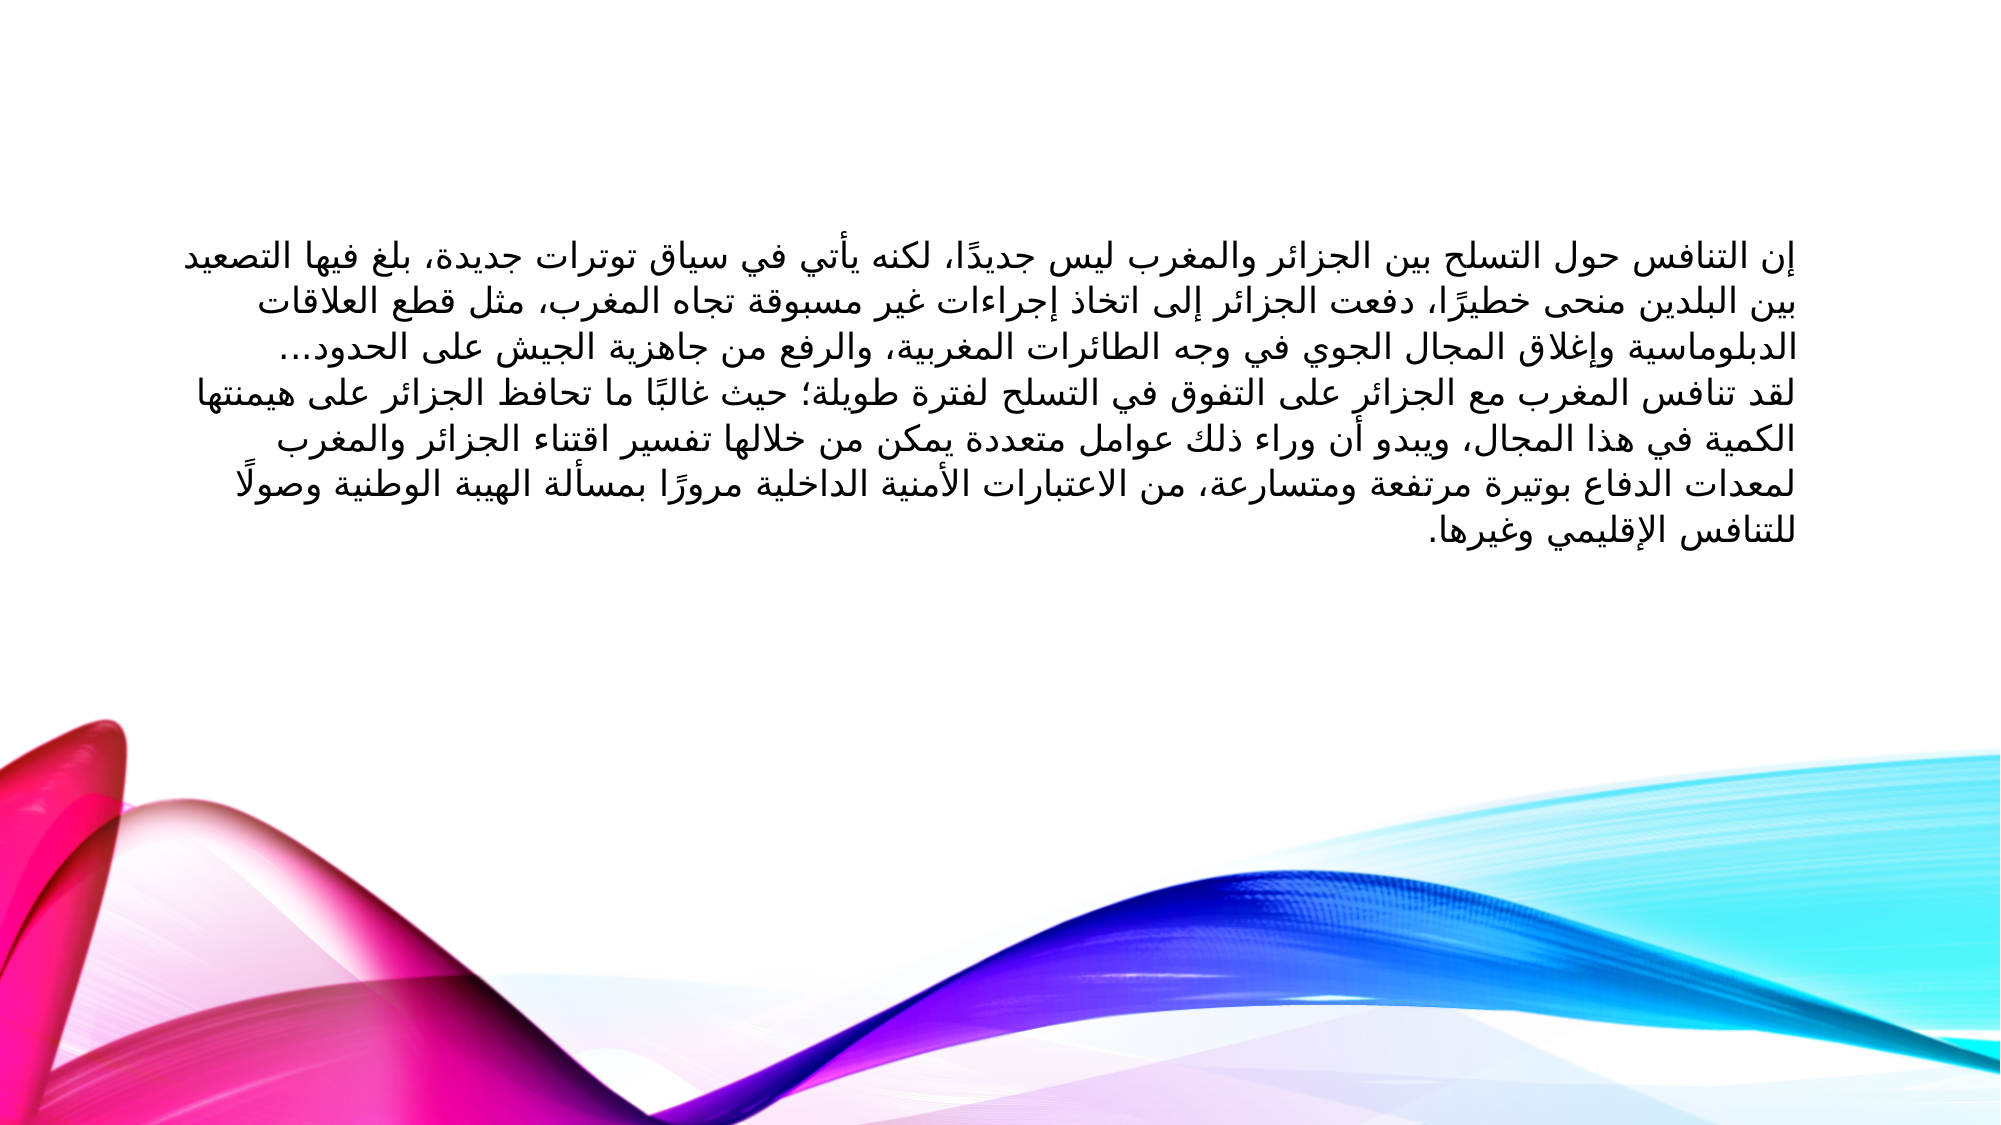

# إن التنافس حول التسلح بين الجزائر والمغرب ليس جديدًا، لكنه يأتي في سياق توترات جديدة، بلغ فيها التصعيد بين البلدين منحى خطيرًا، دفعت الجزائر إلى اتخاذ إجراءات غير مسبوقة تجاه المغرب، مثل قطع العلاقات الدبلوماسية وإغلاق المجال الجوي في وجه الطائرات المغربية، والرفع من جاهزية الجيش على الحدود... لقد تنافس المغرب مع الجزائر على التفوق في التسلح لفترة طويلة؛ حيث غالبًا ما تحافظ الجزائر على هيمنتها الكمية في هذا المجال، ويبدو أن وراء ذلك عوامل متعددة يمكن من خلالها تفسير اقتناء الجزائر والمغرب لمعدات الدفاع بوتيرة مرتفعة ومتسارعة، من الاعتبارات الأمنية الداخلية مرورًا بمسألة الهيبة الوطنية وصولًا للتنافس الإقليمي وغيرها.